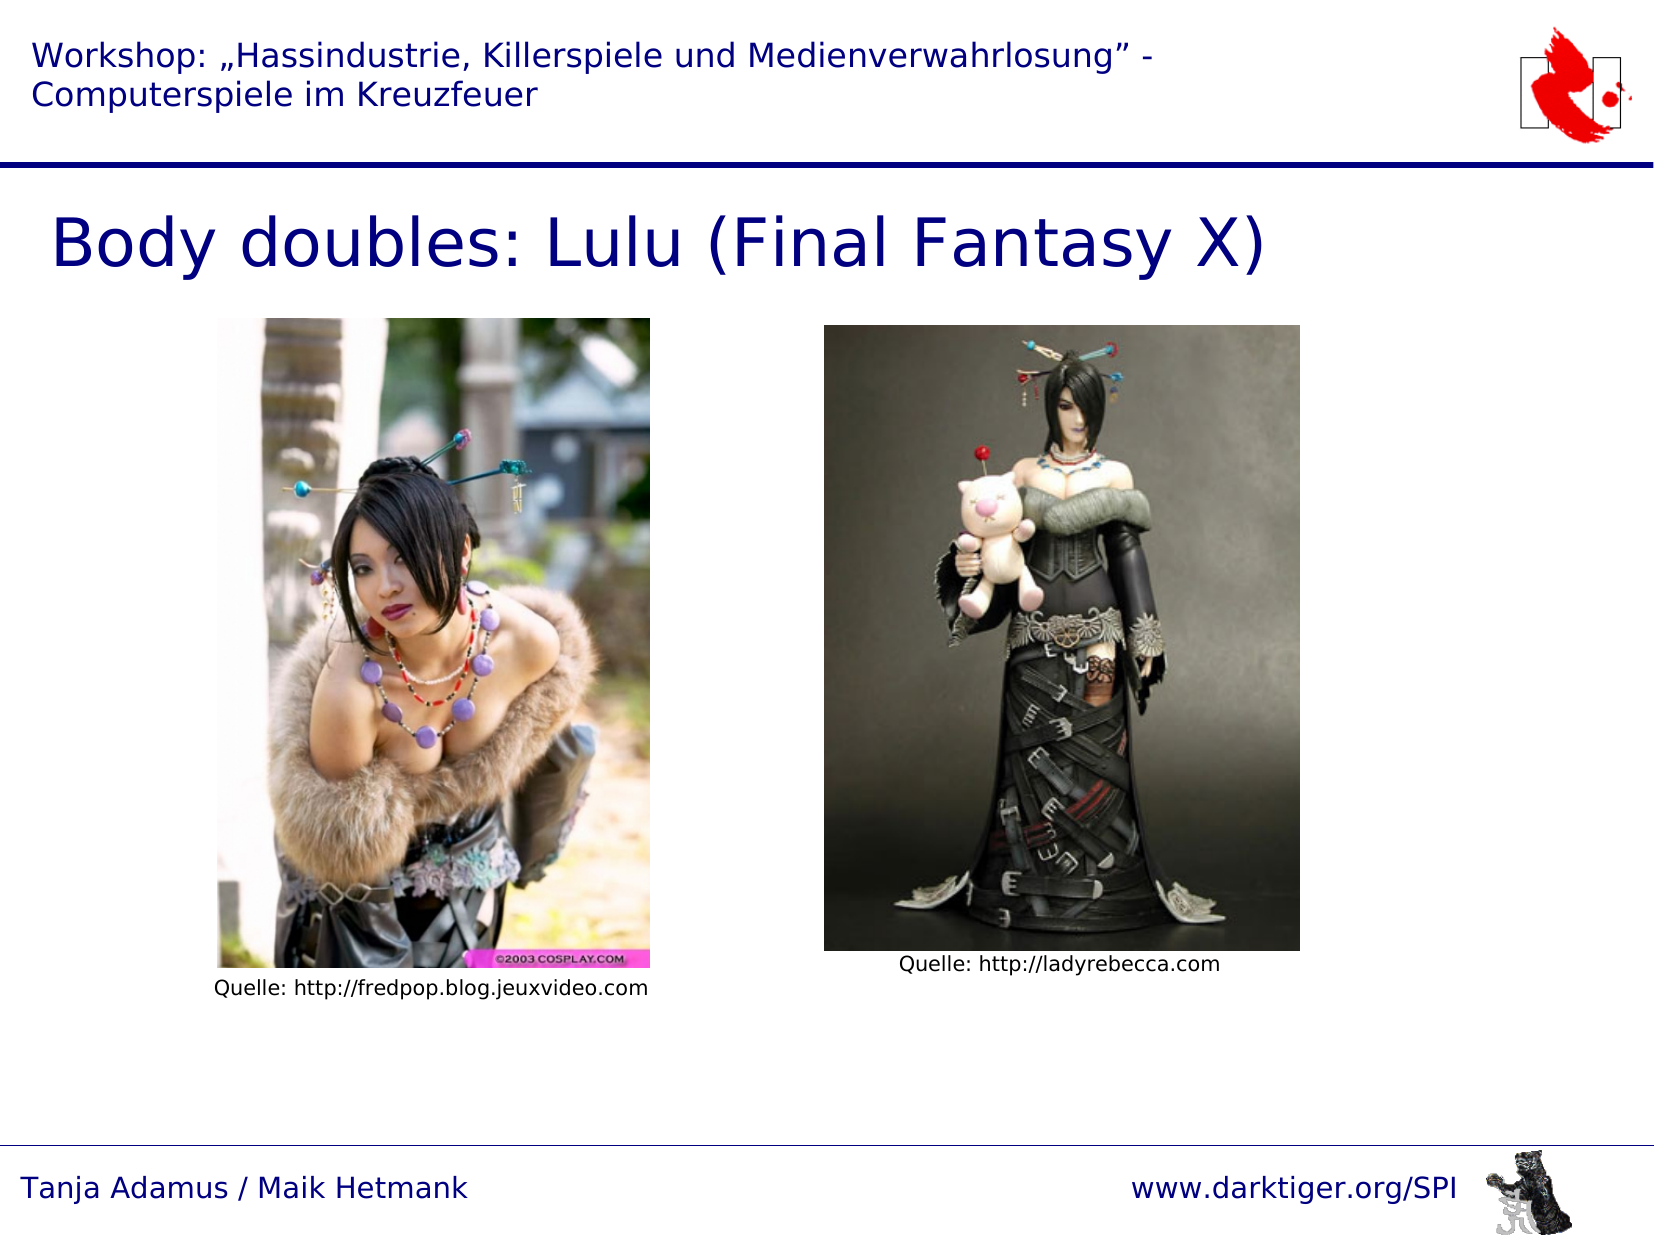

Workshop: „Hassindustrie, Killerspiele und Medienverwahrlosung” - Computerspiele im Kreuzfeuer
Body doubles: Lulu (Final Fantasy X)
Quelle: http://ladyrebecca.com
Quelle: http://fredpop.blog.jeuxvideo.com